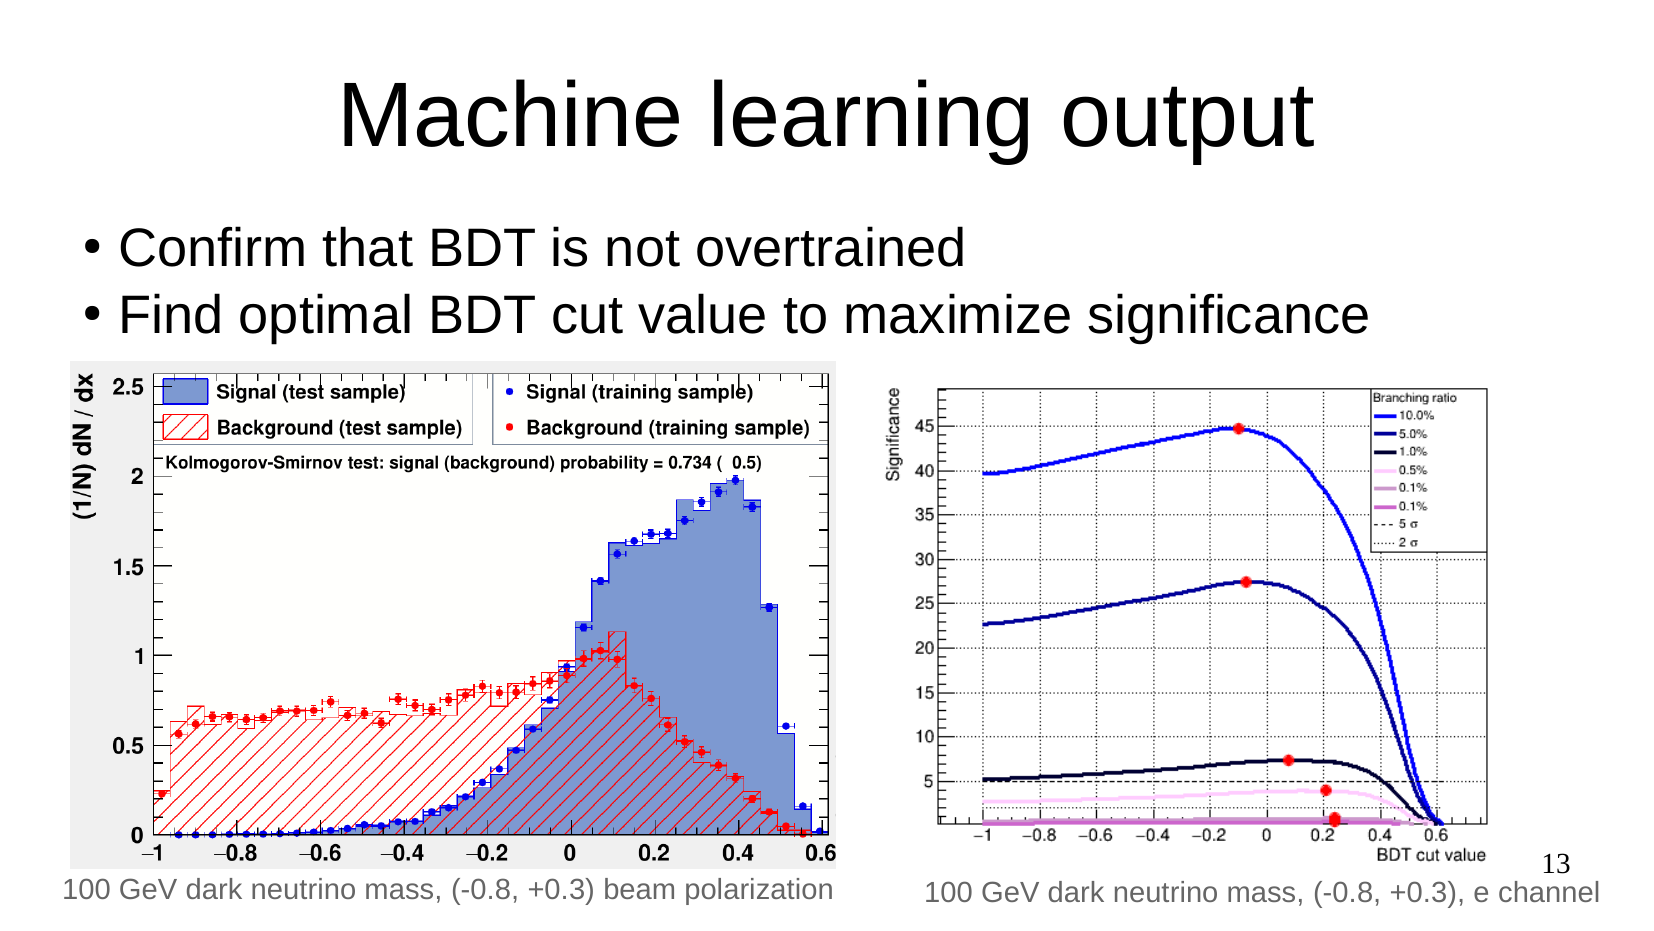

# Machine learning output
Confirm that BDT is not overtrained
Find optimal BDT cut value to maximize significance
13
100 GeV dark neutrino mass, (-0.8, +0.3) beam polarization
100 GeV dark neutrino mass, (-0.8, +0.3), e channel